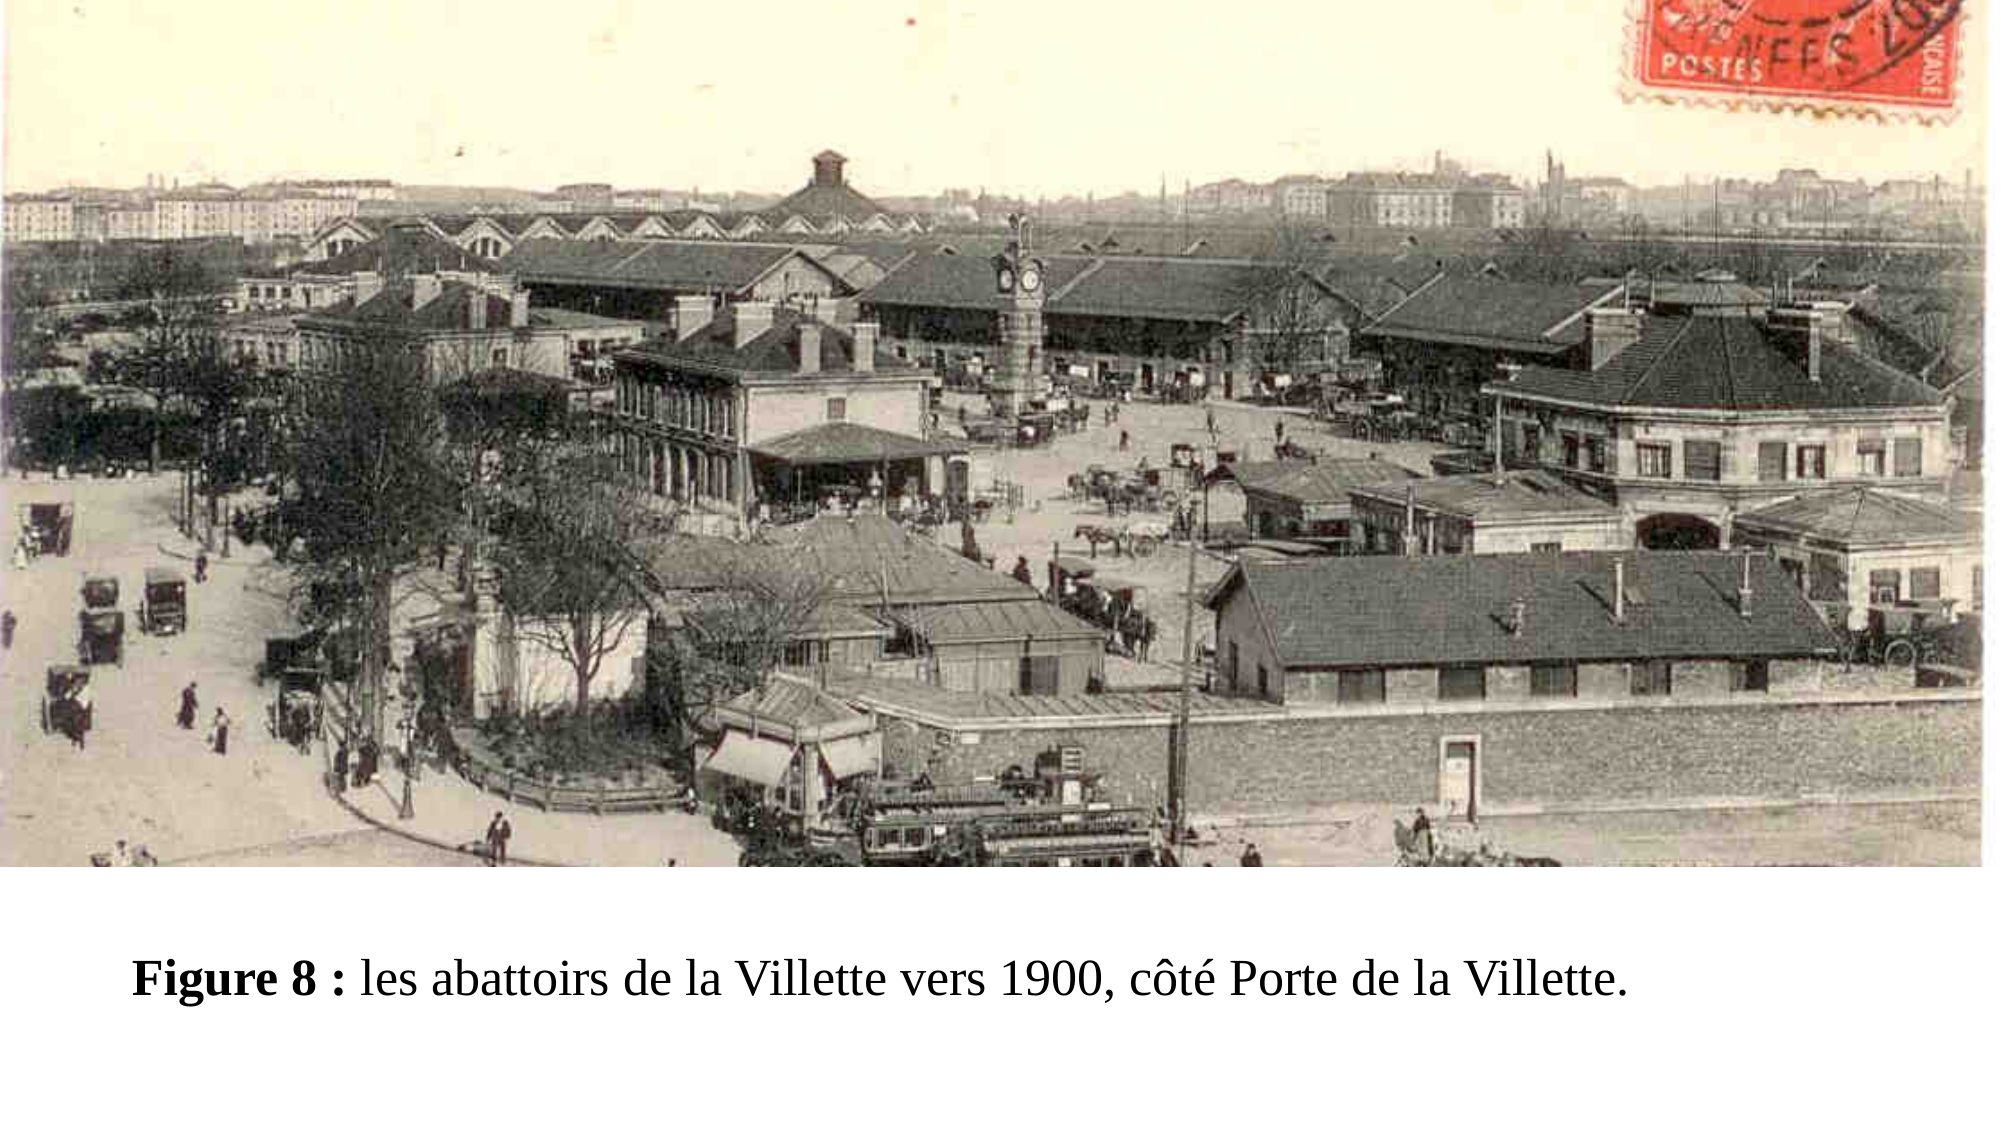

# Figure 8 : les abattoirs de la Villette vers 1900, côté Porte de la Villette.